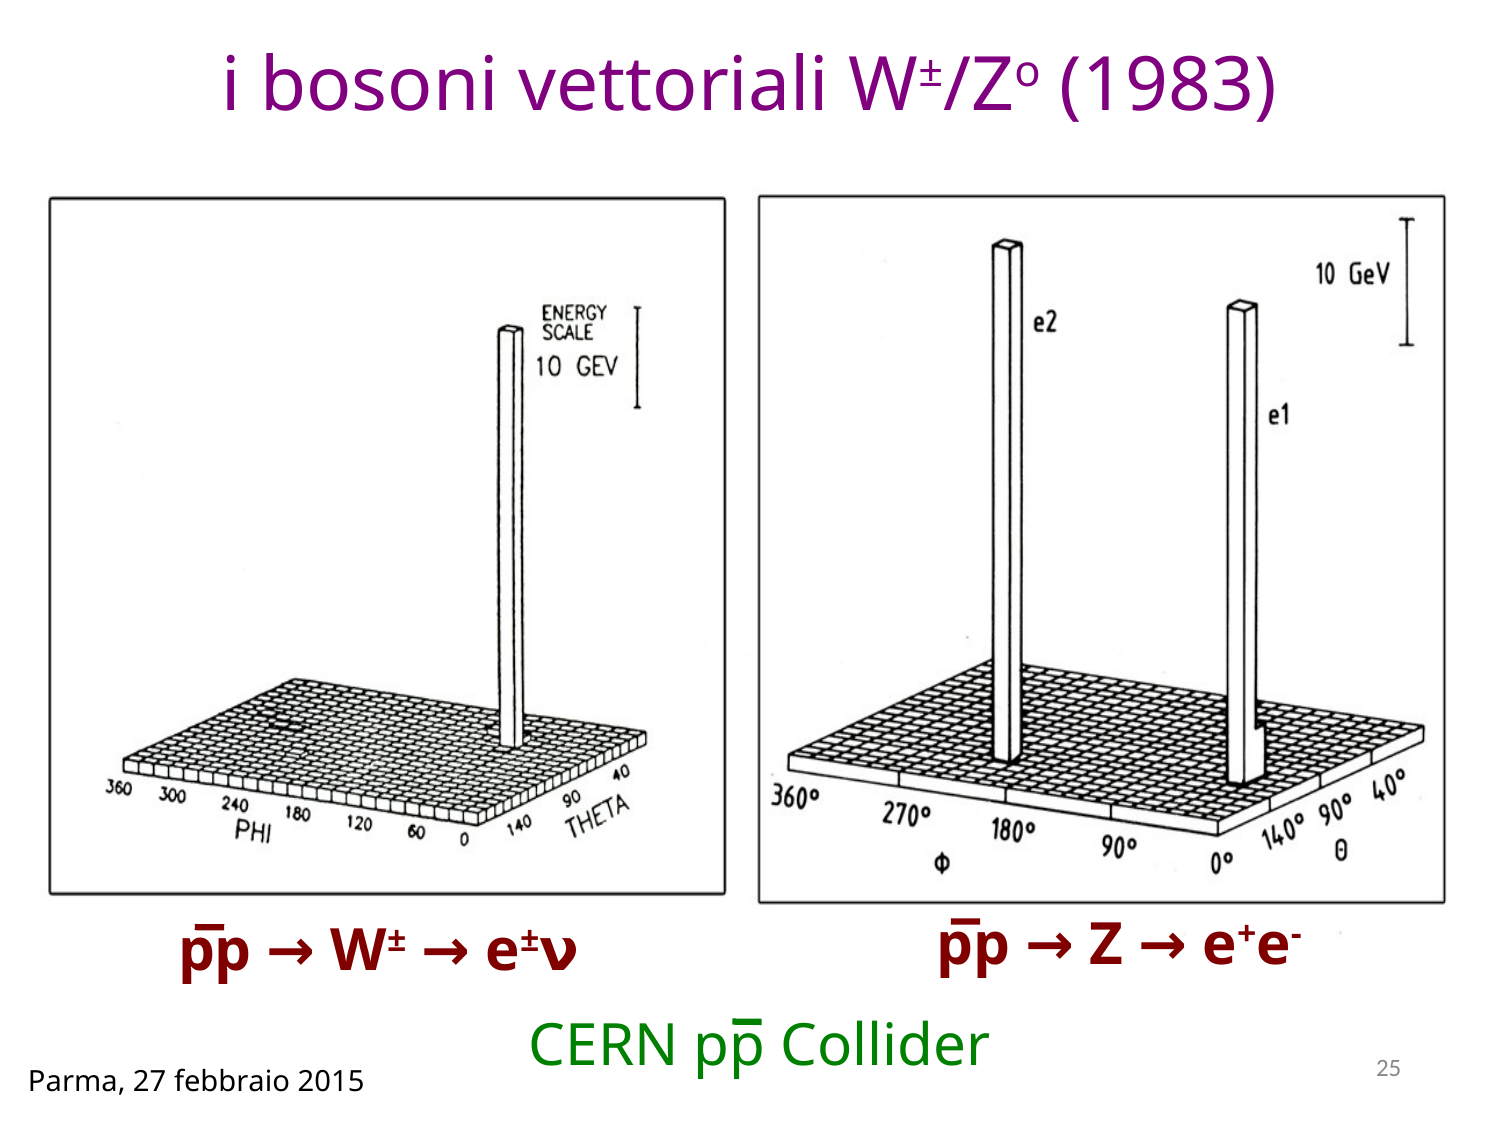

i bosoni vettoriali W±/Zo (1983)
pp → Z → e+e-
pp → W± → e±ν
CERN pp Collider
25